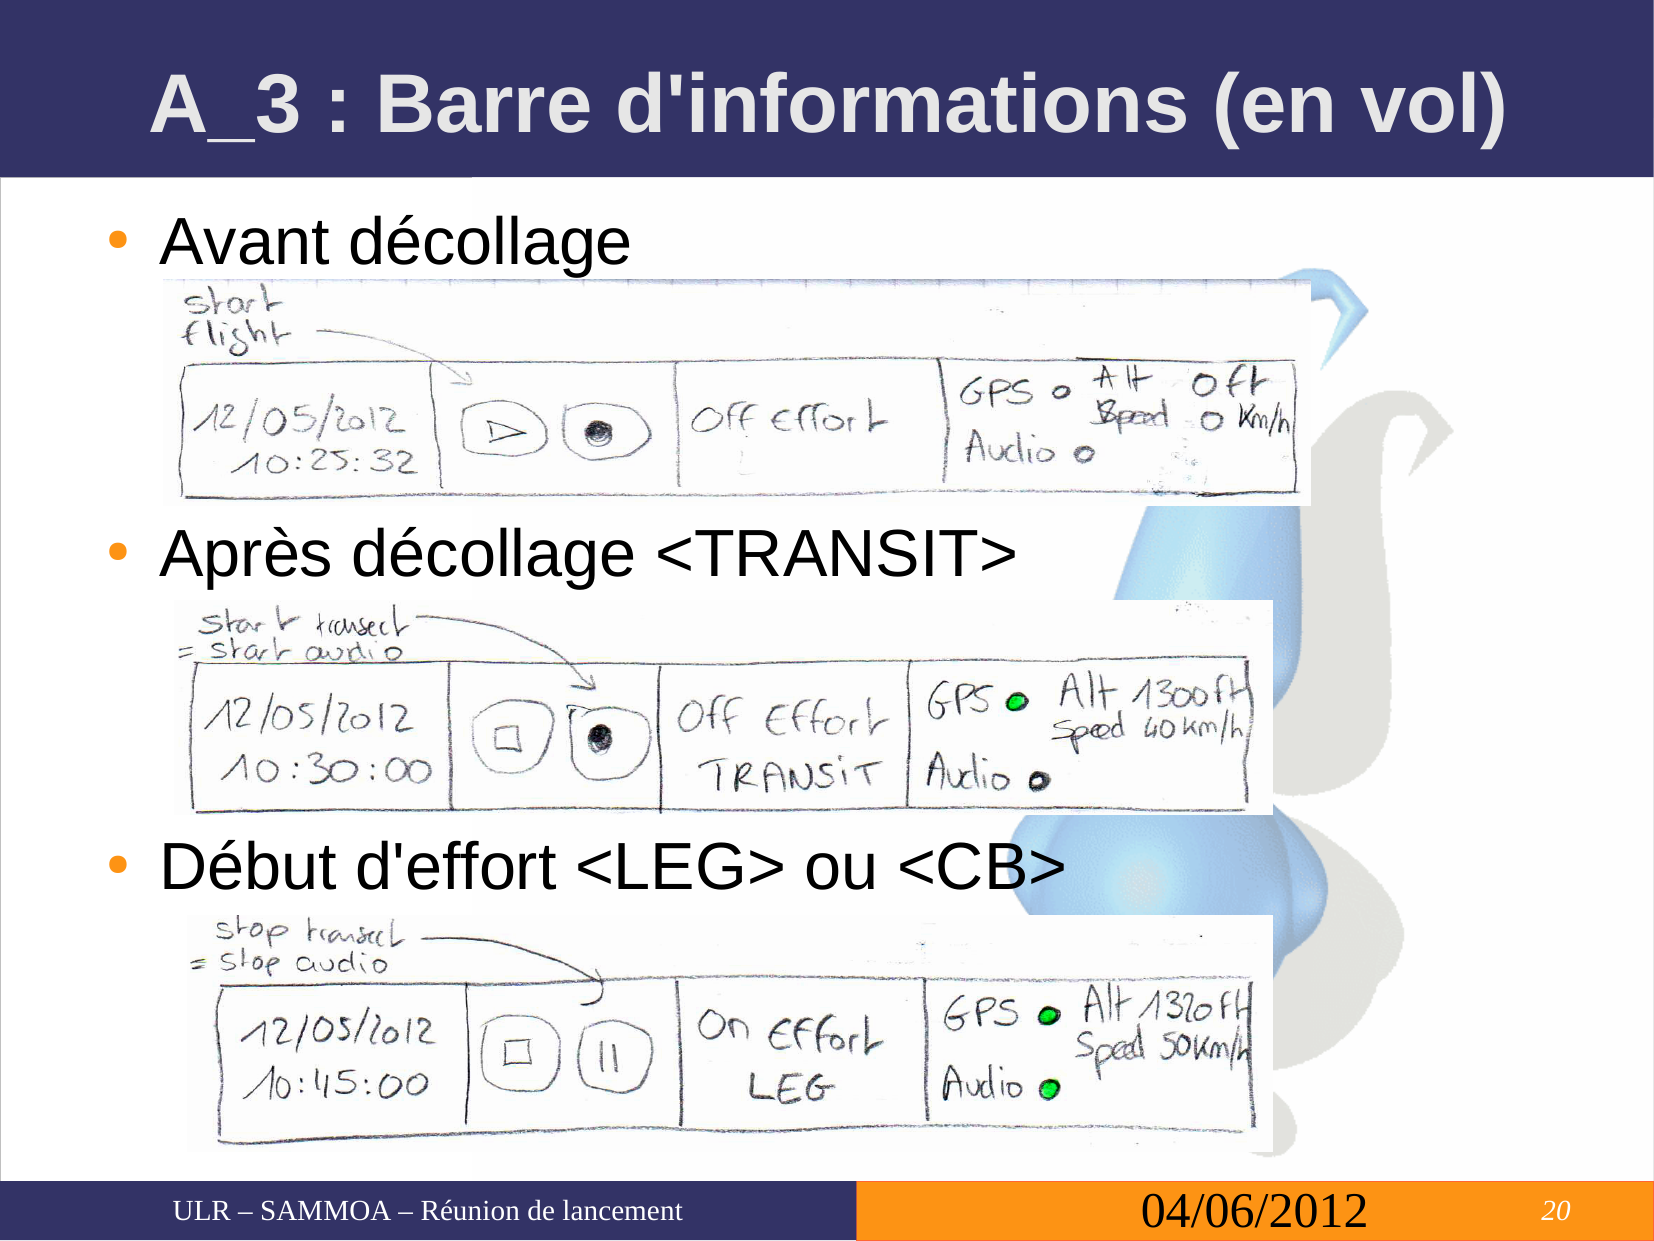

# A_3 : Barre d'informations (en vol)
Avant décollage
Après décollage <TRANSIT>
Début d'effort <LEG> ou <CB>
20